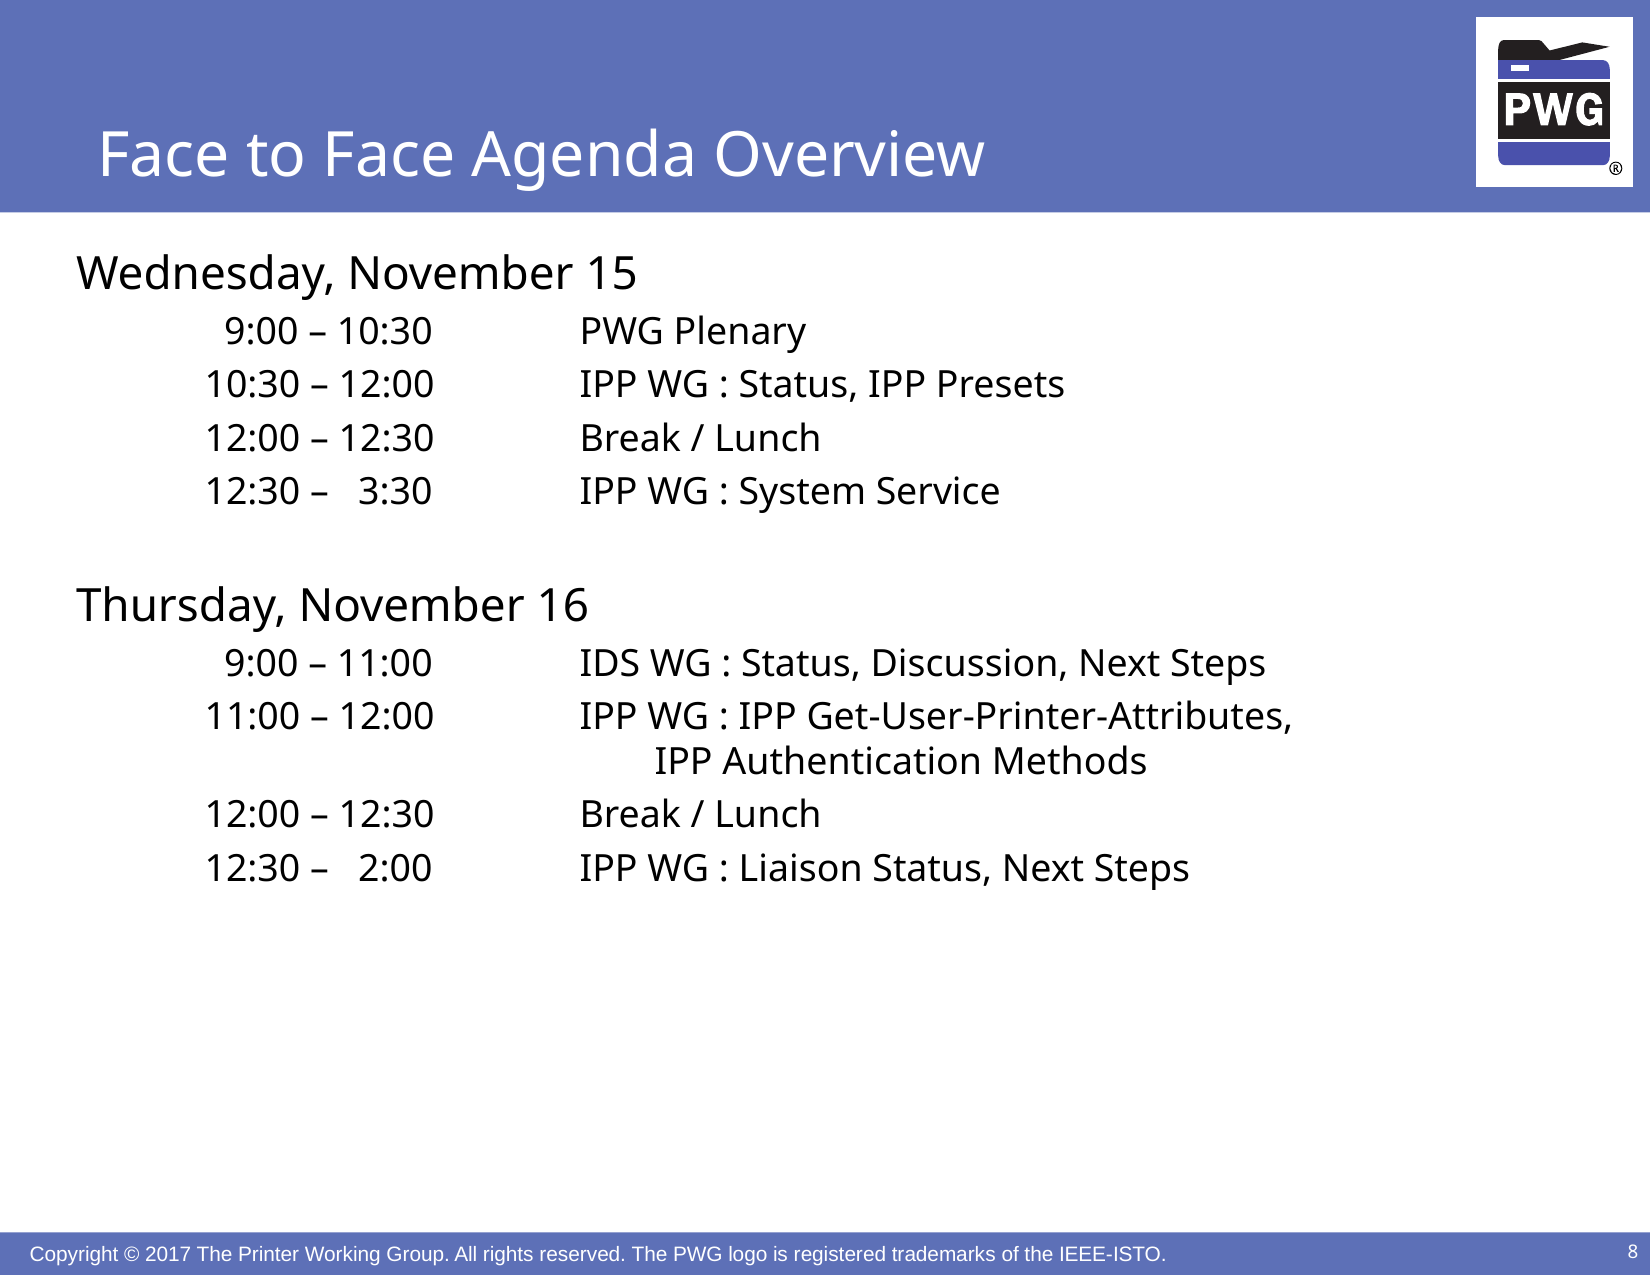

# Face to Face Agenda Overview
Wednesday, November 15
 9:00 – 10:30		PWG Plenary
10:30 – 12:00 		IPP WG : Status, IPP Presets
12:00 – 12:30		Break / Lunch
12:30 – 3:30		IPP WG : System Service
Thursday, November 16
 9:00 – 11:00		IDS WG : Status, Discussion, Next Steps
11:00 – 12:00		IPP WG : IPP Get-User-Printer-Attributes,
						IPP Authentication Methods
12:00 – 12:30		Break / Lunch
12:30 – 2:00		IPP WG : Liaison Status, Next Steps